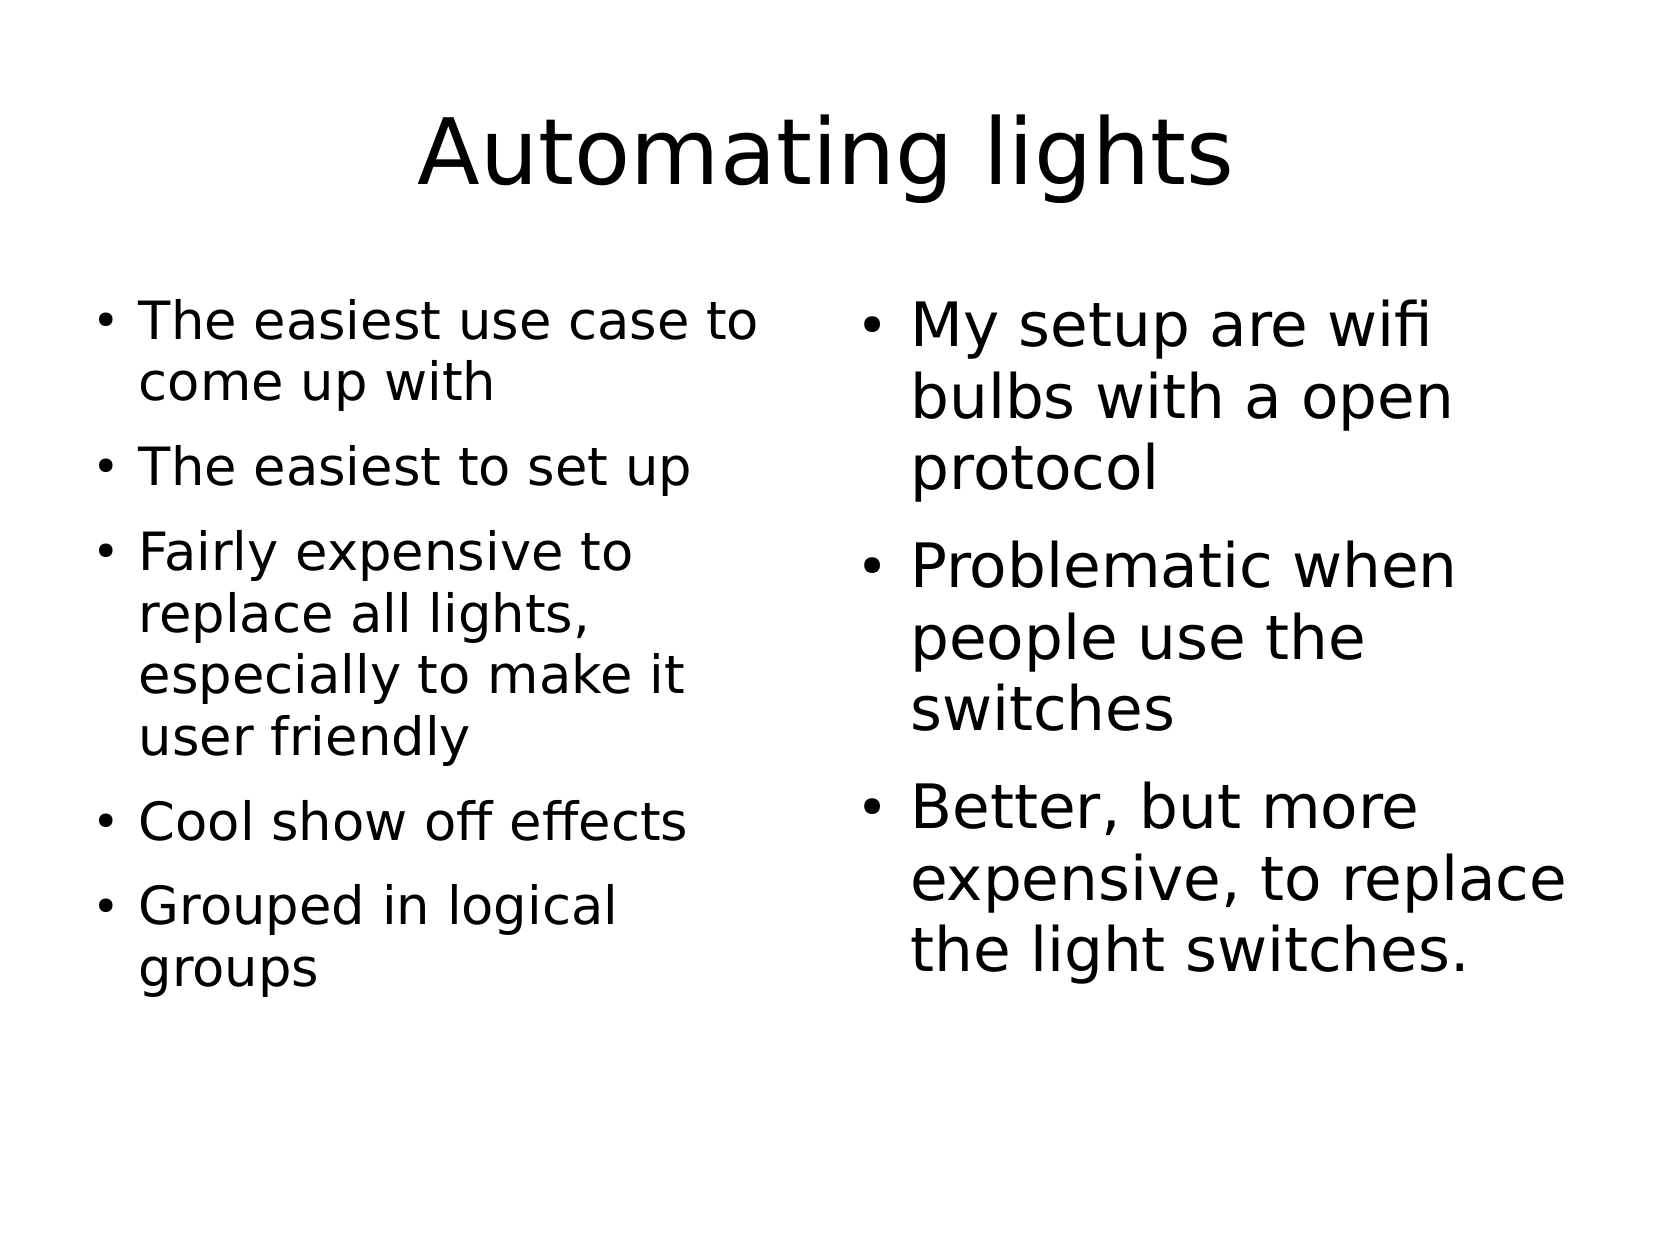

# Automating lights
The easiest use case to come up with
The easiest to set up
Fairly expensive to replace all lights, especially to make it user friendly
Cool show off effects
Grouped in logical groups
My setup are wifi bulbs with a open protocol
Problematic when people use the switches
Better, but more expensive, to replace the light switches.